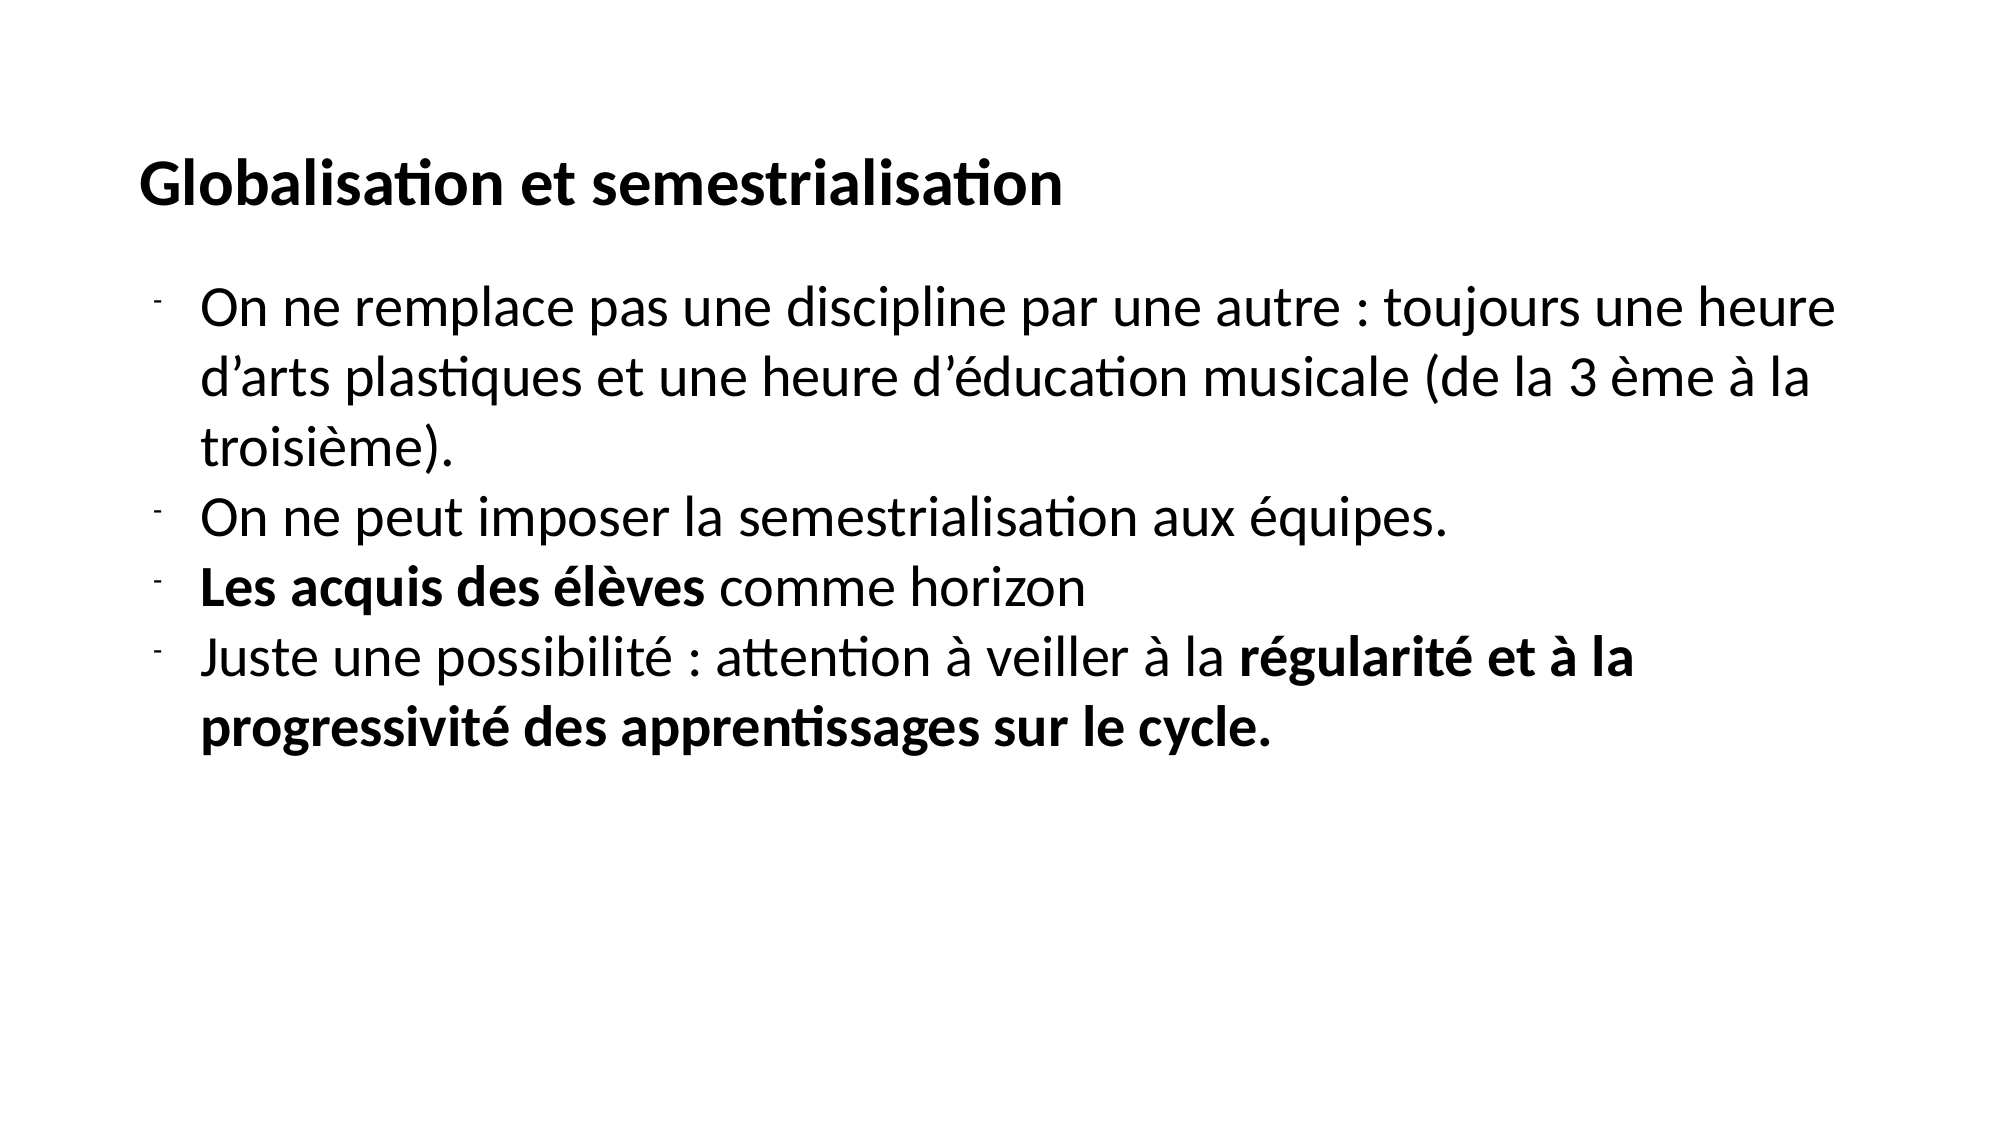

Globalisation et semestrialisation
On ne remplace pas une discipline par une autre : toujours une heure d’arts plastiques et une heure d’éducation musicale (de la 3 ème à la troisième).
On ne peut imposer la semestrialisation aux équipes.
Les acquis des élèves comme horizon
Juste une possibilité : attention à veiller à la régularité et à la progressivité des apprentissages sur le cycle.